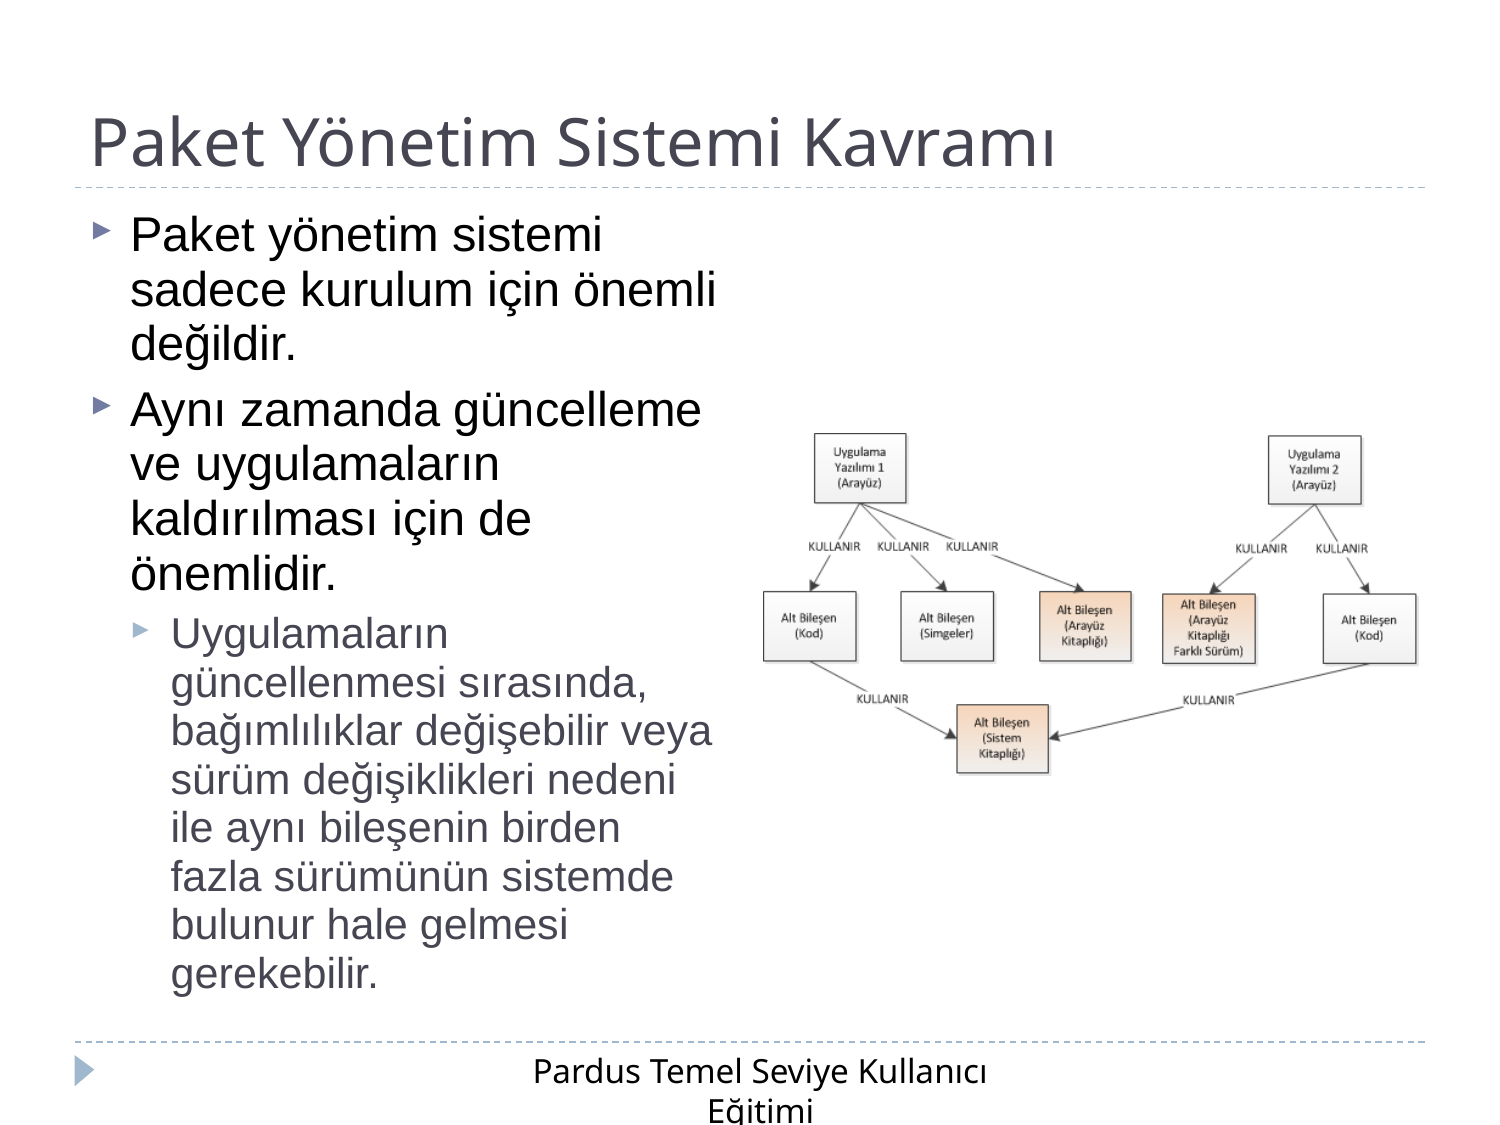

# Paket Yönetim Sistemi Kavramı
Paket yönetim sistemi sadece kurulum için önemli değildir.
Aynı zamanda güncelleme ve uygulamaların kaldırılması için de önemlidir.
Uygulamaların güncellenmesi sırasında, bağımlılıklar değişebilir veya sürüm değişiklikleri nedeni ile aynı bileşenin birden fazla sürümünün sistemde bulunur hale gelmesi gerekebilir.